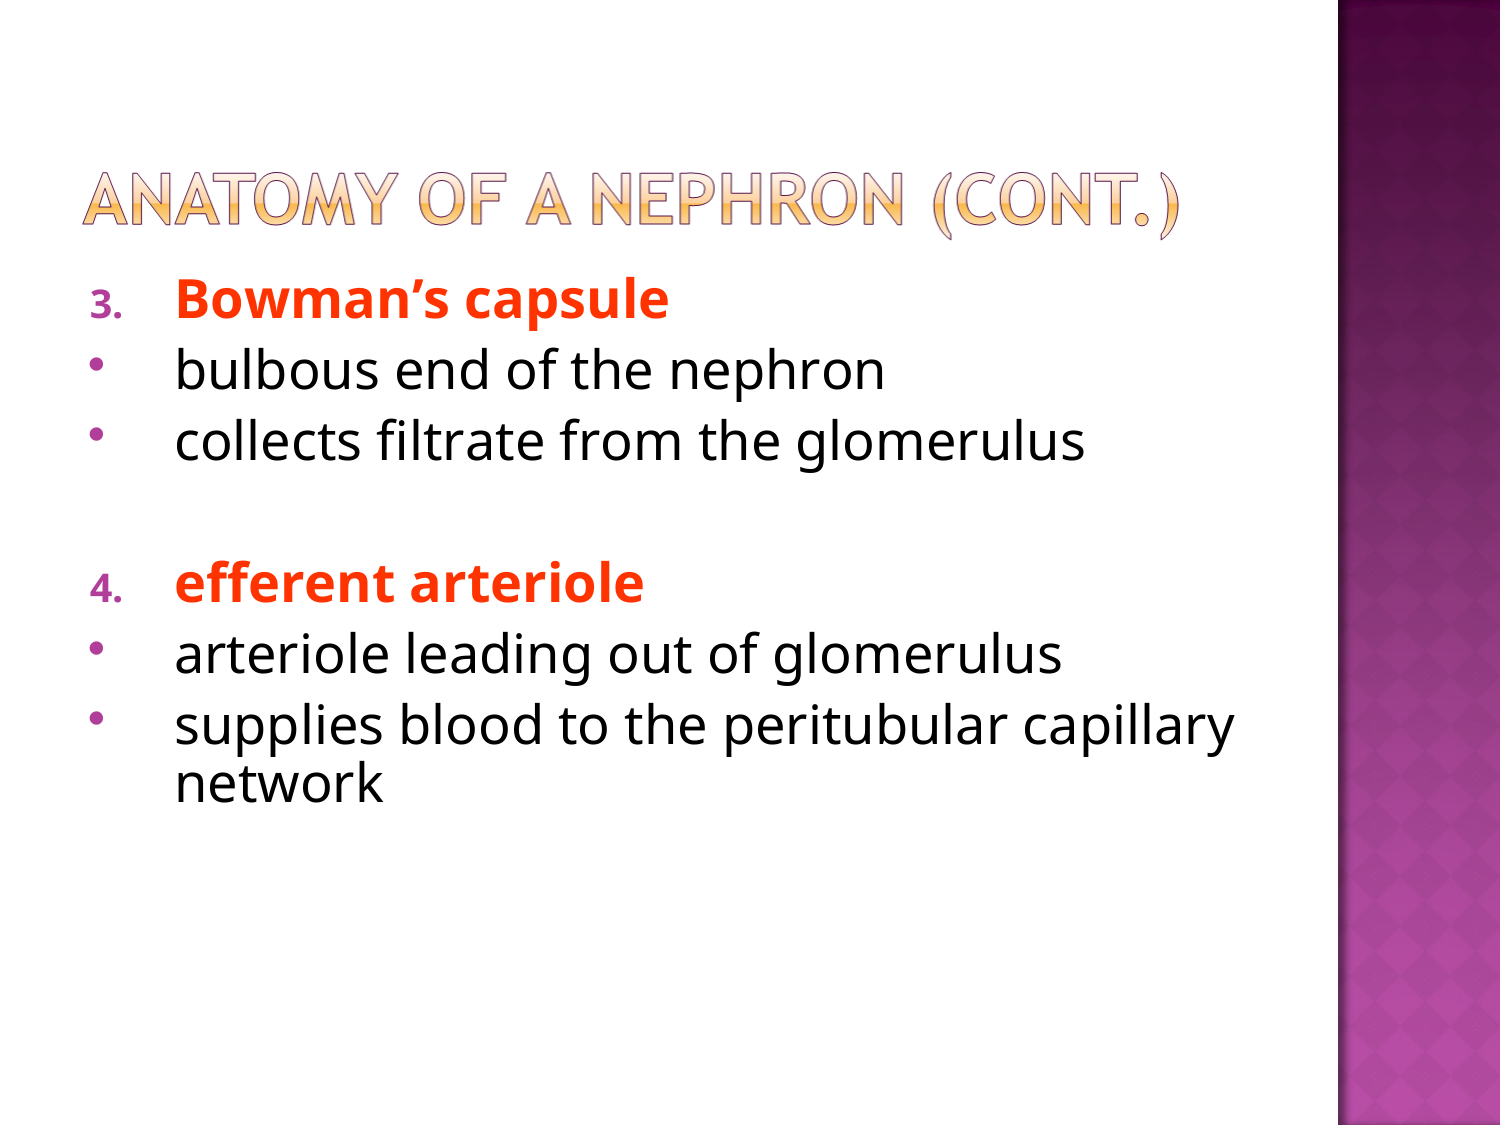

# Bowman’s capsule
bulbous end of the nephron
collects filtrate from the glomerulus
efferent arteriole
arteriole leading out of glomerulus
supplies blood to the peritubular capillary network